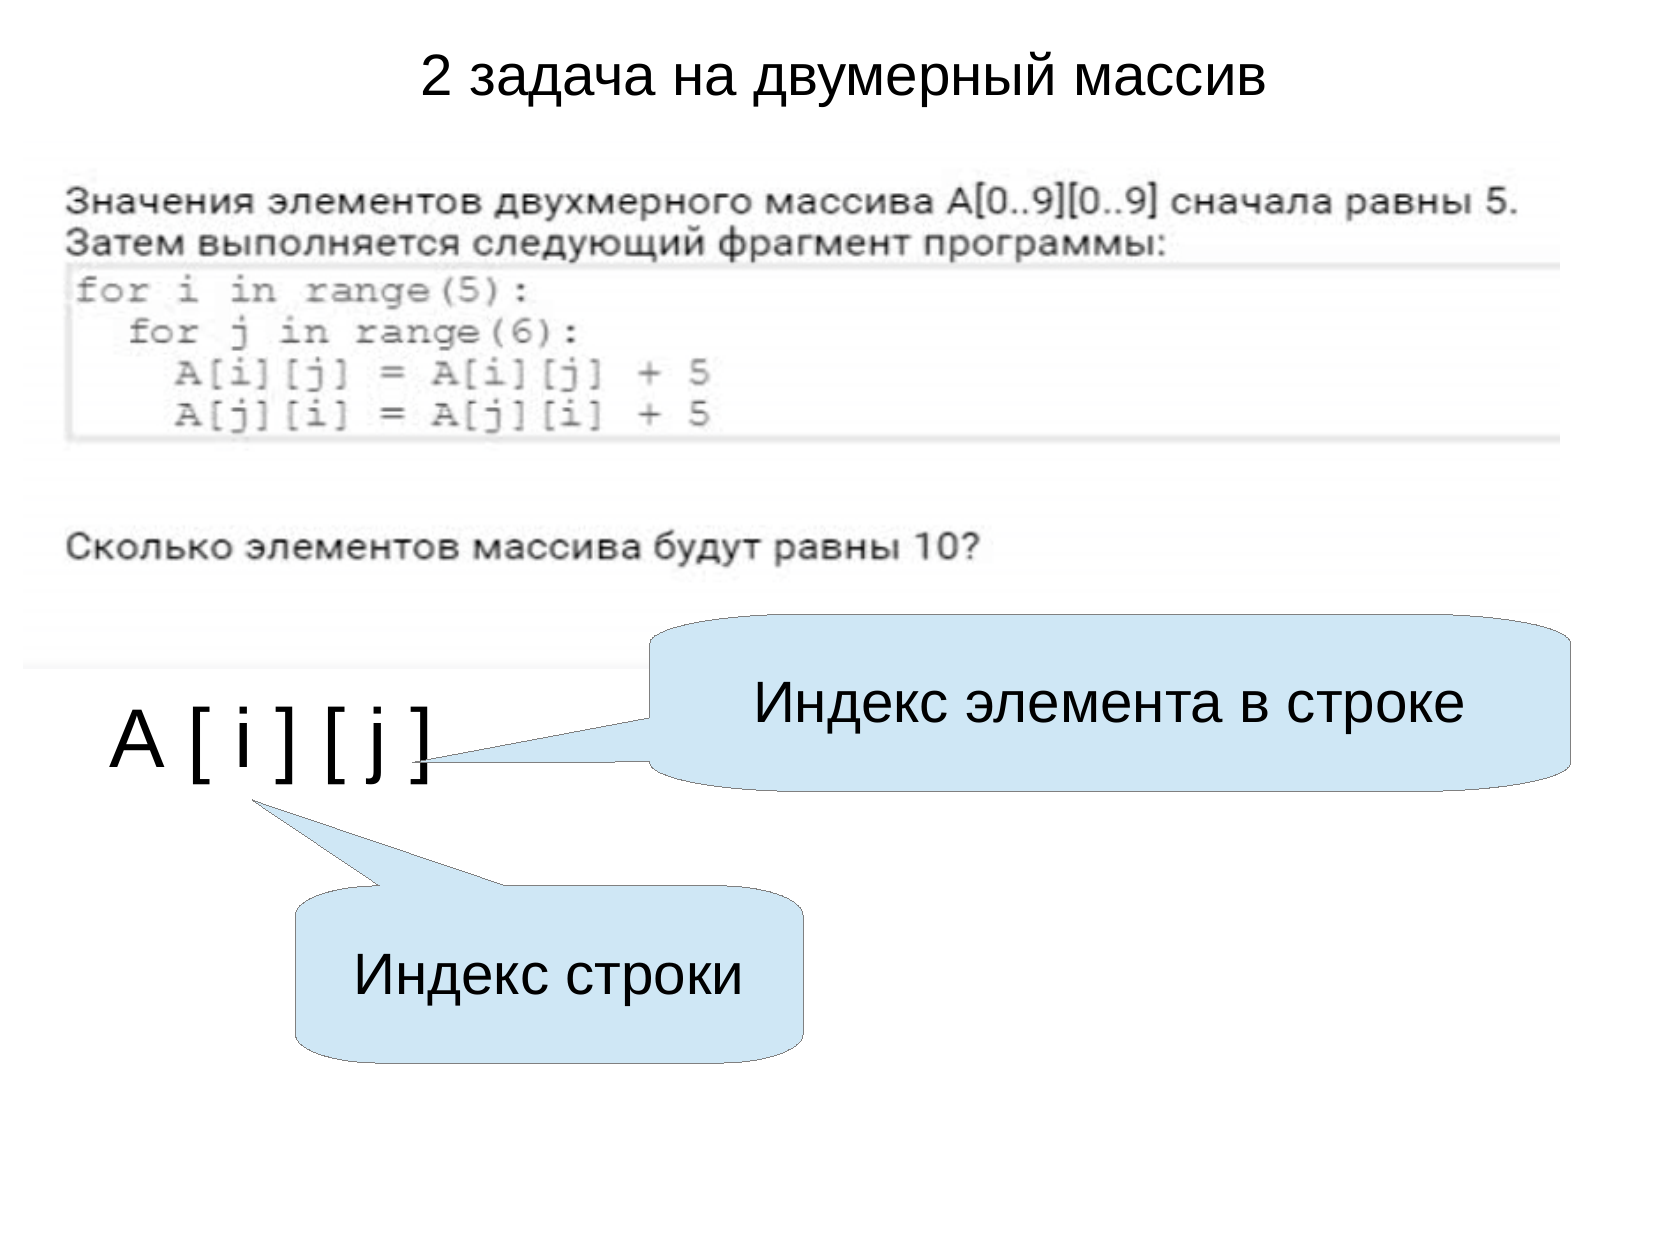

2 задача на двумерный массив
Индекс элемента в строке
А [ i ] [ j ]
Индекс строки